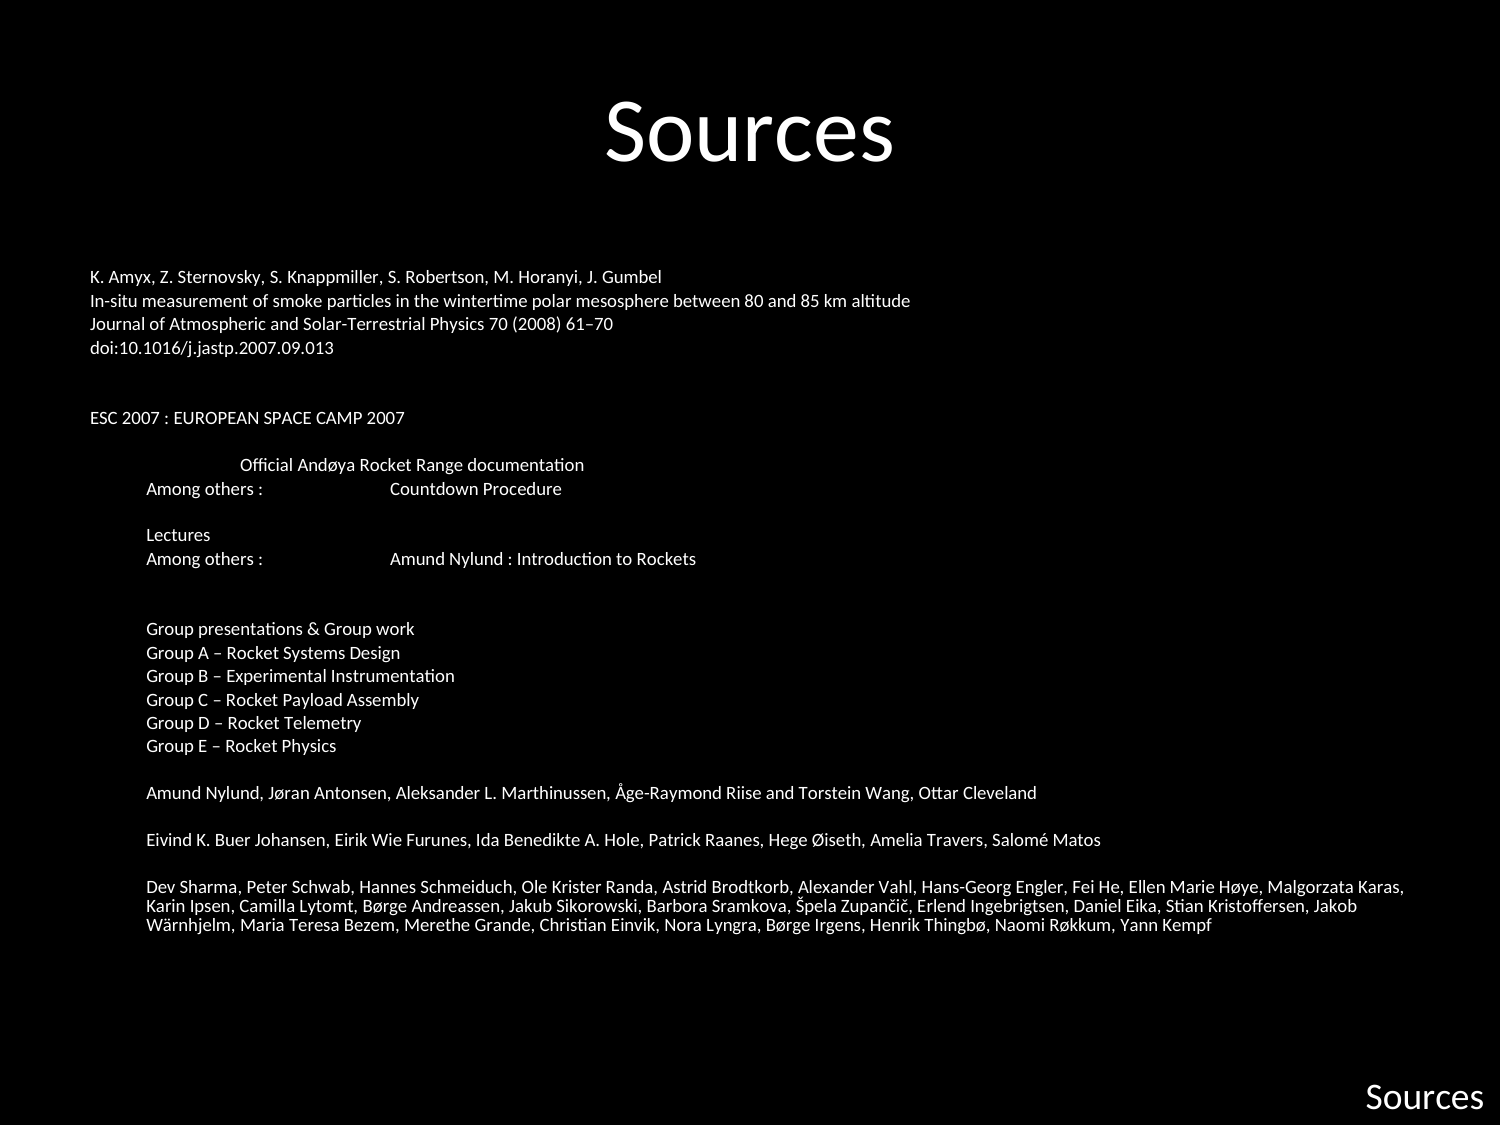

# Sources
K. Amyx, Z. Sternovsky, S. Knappmiller, S. Robertson, M. Horanyi, J. Gumbel
In-situ measurement of smoke particles in the wintertime polar mesosphere between 80 and 85 km altitude
Journal of Atmospheric and Solar-Terrestrial Physics 70 (2008) 61–70
doi:10.1016/j.jastp.2007.09.013
ESC 2007 : EUROPEAN SPACE CAMP 2007
		Official Andøya Rocket Range documentation
	Among others :	Countdown Procedure
	Lectures
	Among others :	Amund Nylund : Introduction to Rockets
	Group presentations & Group work
	Group A – Rocket Systems Design
	Group B – Experimental Instrumentation
	Group C – Rocket Payload Assembly
	Group D – Rocket Telemetry
	Group E – Rocket Physics
	Amund Nylund, Jøran Antonsen, Aleksander L. Marthinussen, Åge-Raymond Riise and Torstein Wang, Ottar Cleveland
	Eivind K. Buer Johansen, Eirik Wie Furunes, Ida Benedikte A. Hole, Patrick Raanes, Hege Øiseth, Amelia Travers, Salomé Matos
	Dev Sharma, Peter Schwab, Hannes Schmeiduch, Ole Krister Randa, Astrid Brodtkorb, Alexander Vahl, Hans-Georg Engler, Fei He, Ellen Marie Høye, Malgorzata Karas, Karin Ipsen, Camilla Lytomt, Børge Andreassen, Jakub Sikorowski, Barbora Sramkova, Špela Zupančič, Erlend Ingebrigtsen, Daniel Eika, Stian Kristoffersen, Jakob Wärnhjelm, Maria Teresa Bezem, Merethe Grande, Christian Einvik, Nora Lyngra, Børge Irgens, Henrik Thingbø, Naomi Røkkum, Yann Kempf
Sources